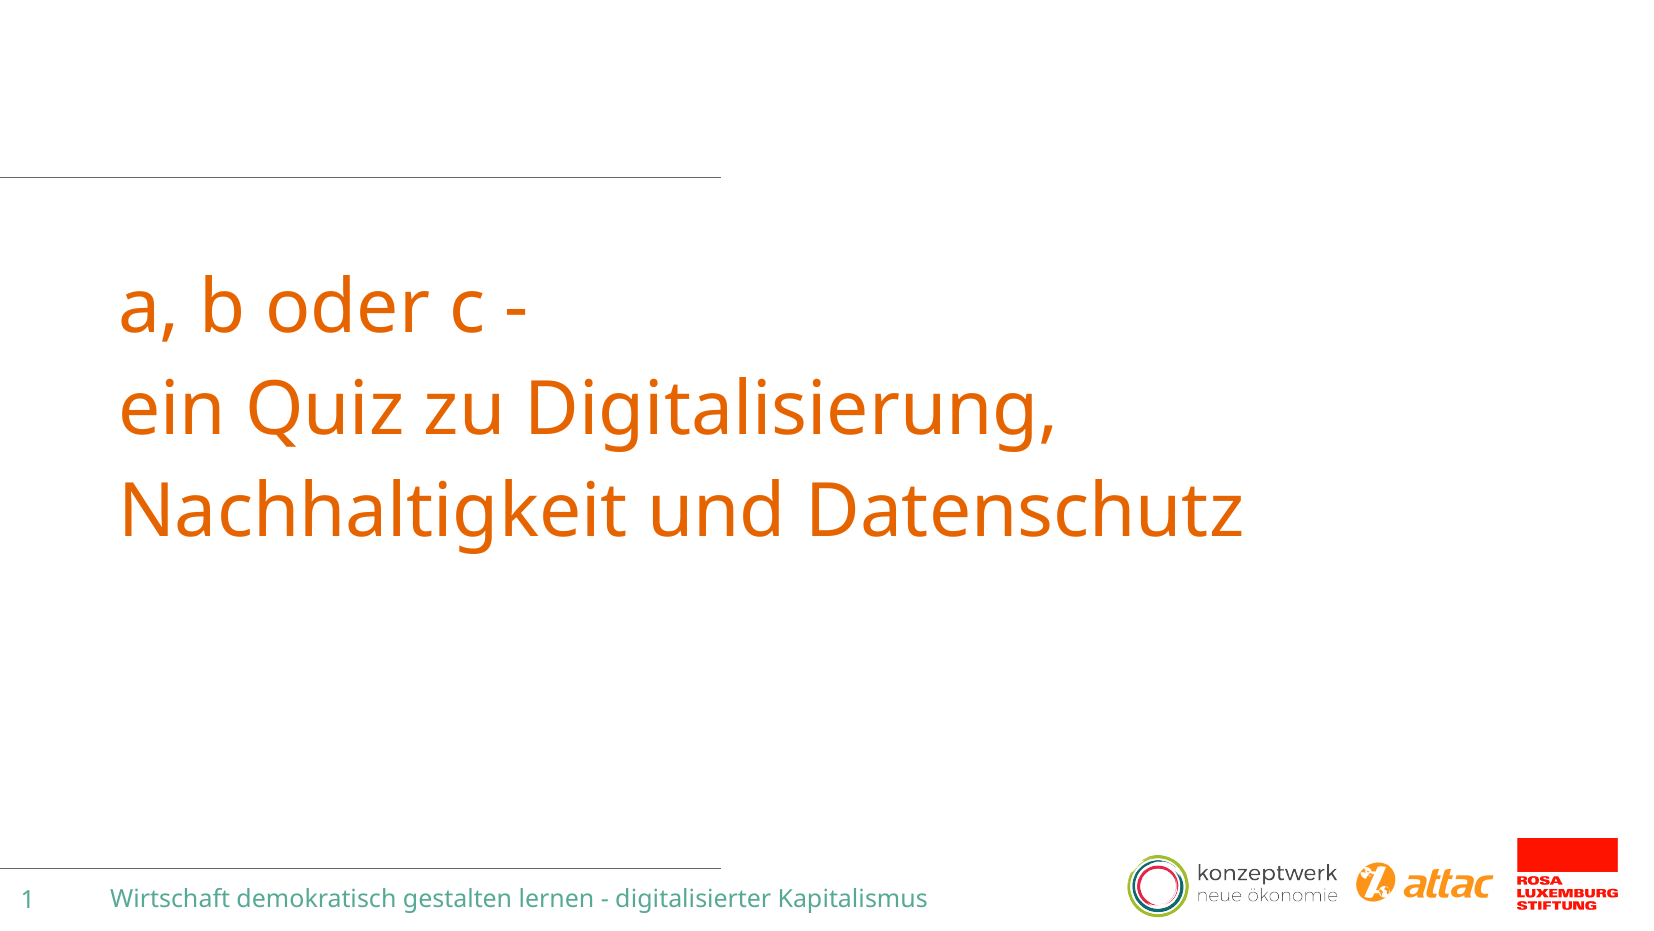

# a, b oder c - ein Quiz zu Digitalisierung, Nachhaltigkeit und Datenschutz